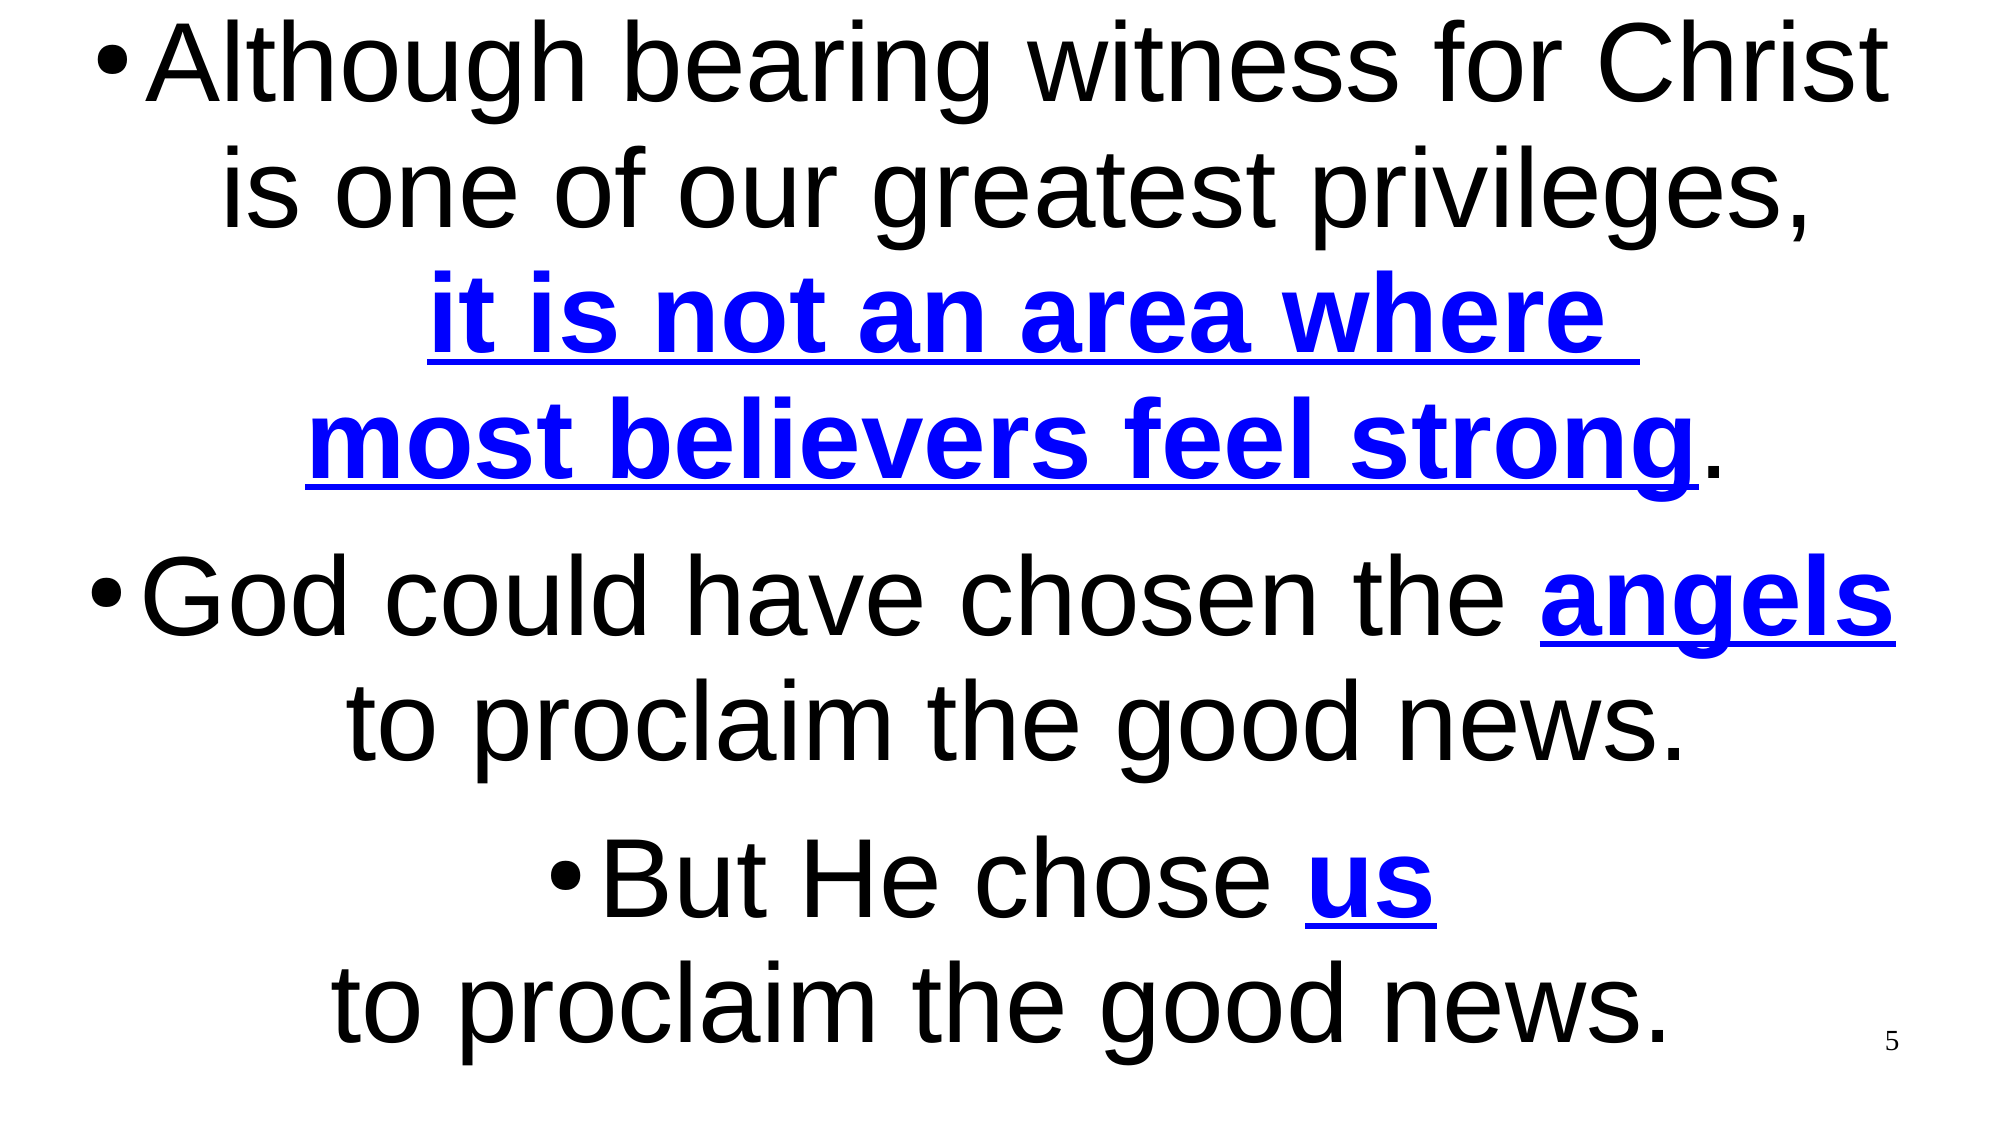

# Although bearing witness for Christ is one of our greatest privileges, it is not an area where most believers feel strong.
God could have chosen the angels
to proclaim the good news.
But He chose us
to proclaim the good news.
5